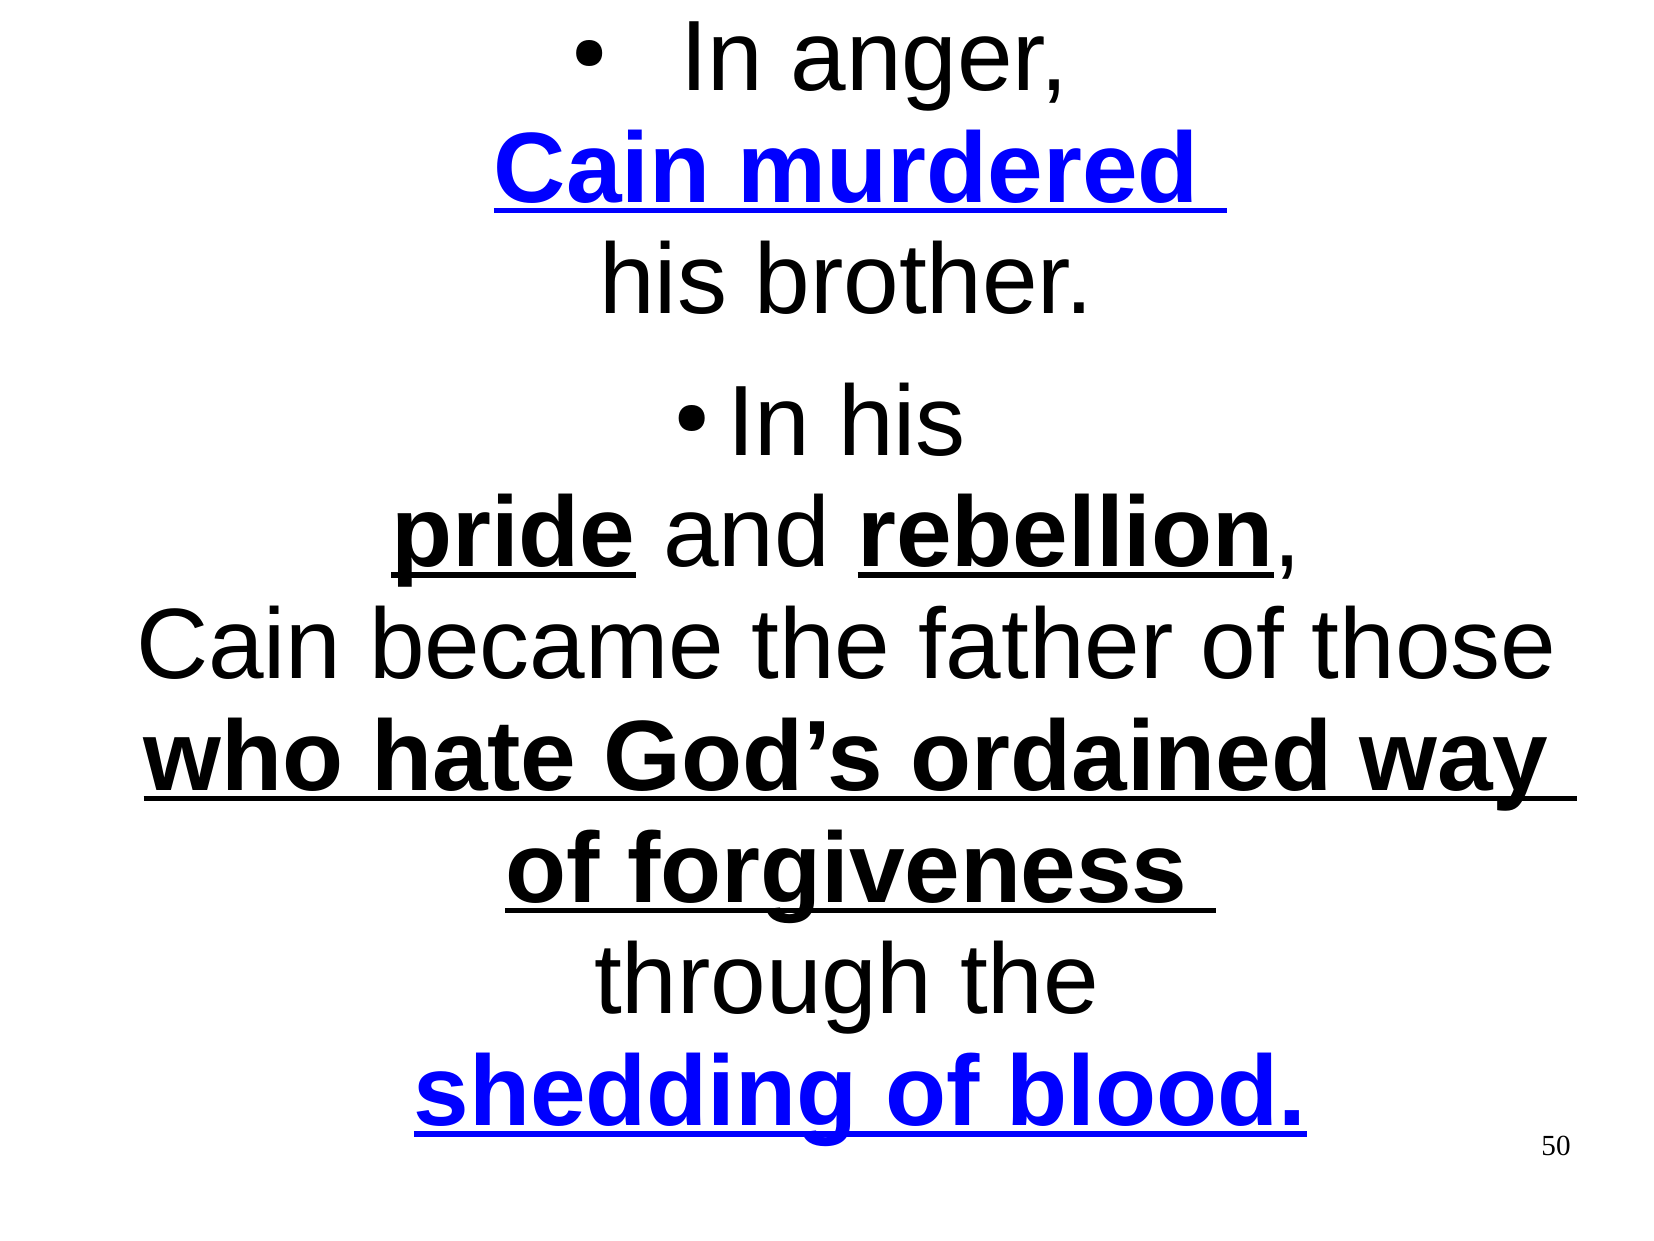

# In anger, Cain murdered his brother.
In his
pride and rebellion,
Cain became the father of those
who hate God’s ordained way
of forgiveness
through the
shedding of blood.
50